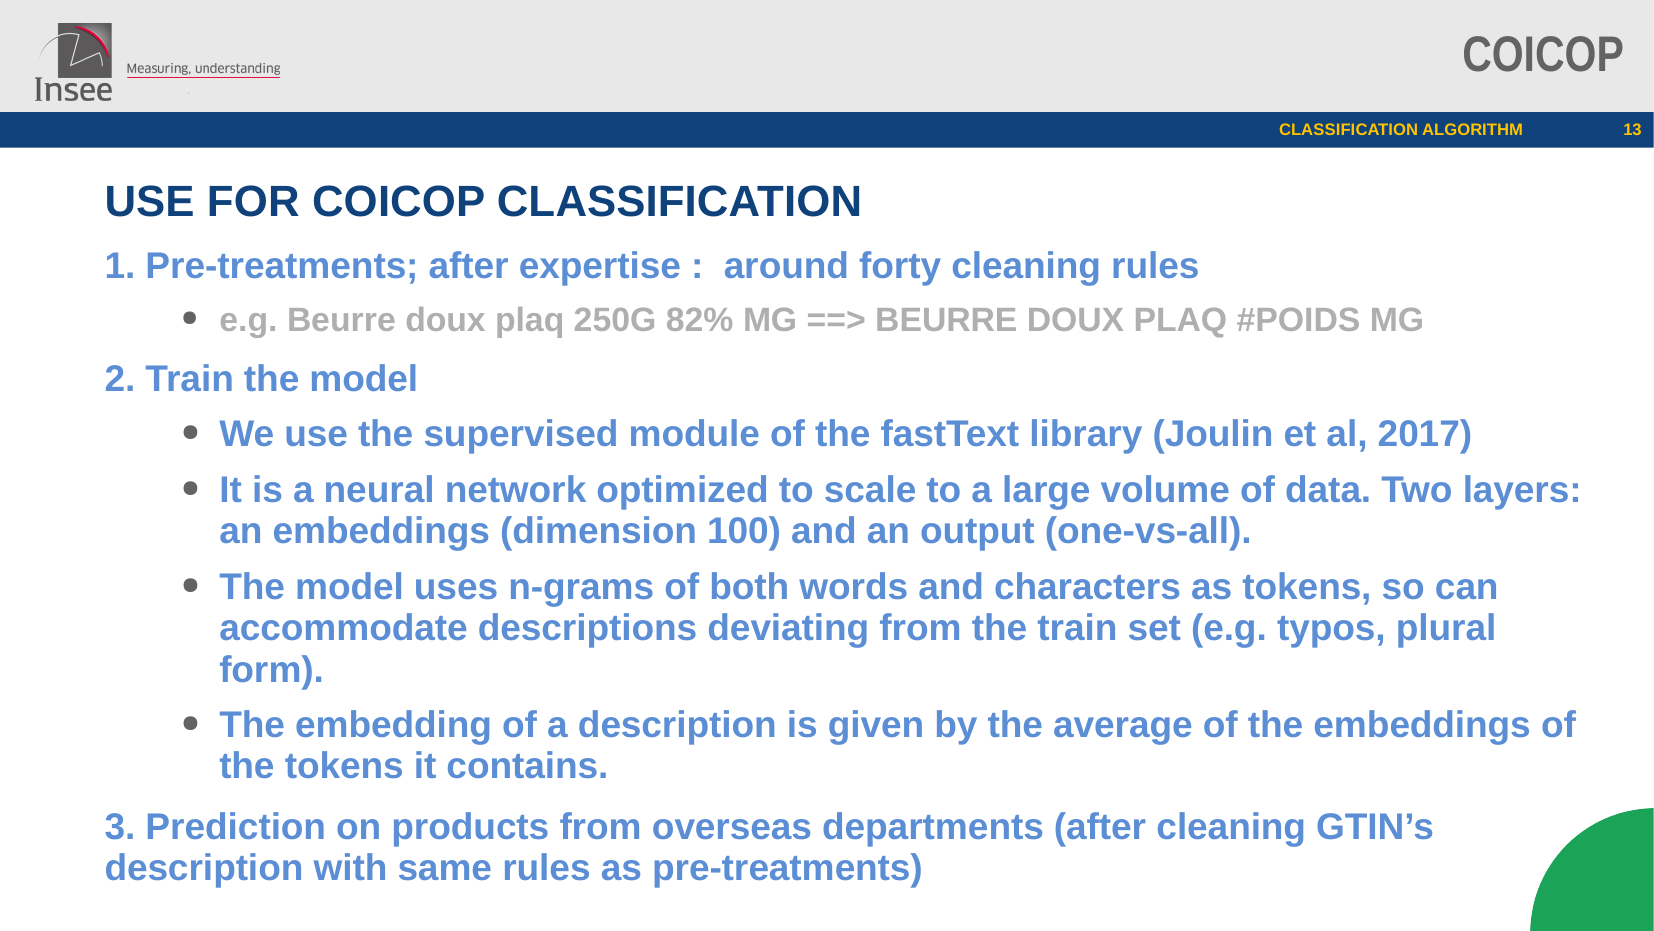

# Coicop
Classification algorithm
13
Use for coicop classification
1. Pre-treatments; after expertise : around forty cleaning rules
e.g. Beurre doux plaq 250G 82% MG ==> BEURRE DOUX PLAQ #POIDS MG
2. Train the model
We use the supervised module of the fastText library (Joulin et al, 2017)
It is a neural network optimized to scale to a large volume of data. Two layers: an embeddings (dimension 100) and an output (one-vs-all).
The model uses n-grams of both words and characters as tokens, so can accommodate descriptions deviating from the train set (e.g. typos, plural form).
The embedding of a description is given by the average of the embeddings of the tokens it contains.
3. Prediction on products from overseas departments (after cleaning GTIN’s description with same rules as pre-treatments)